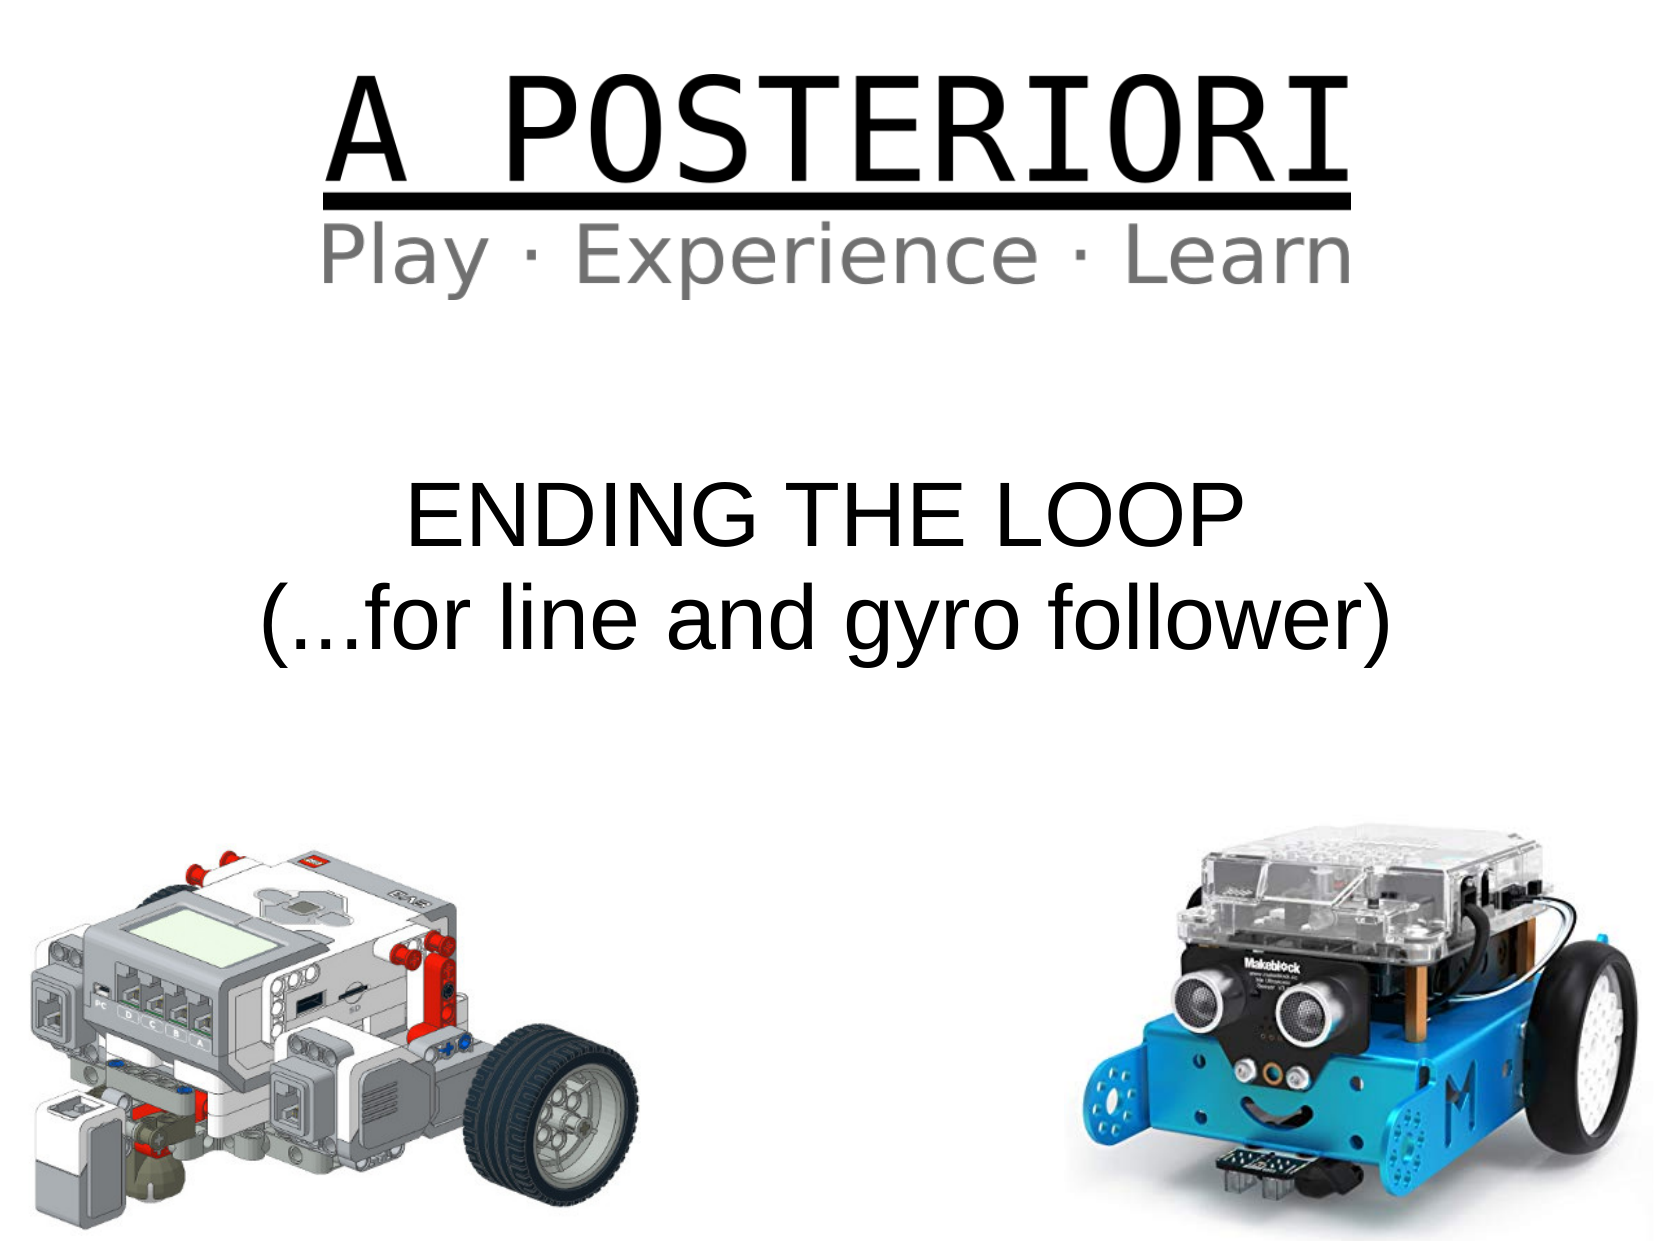

# ENDING THE LOOP (...for line and gyro follower)